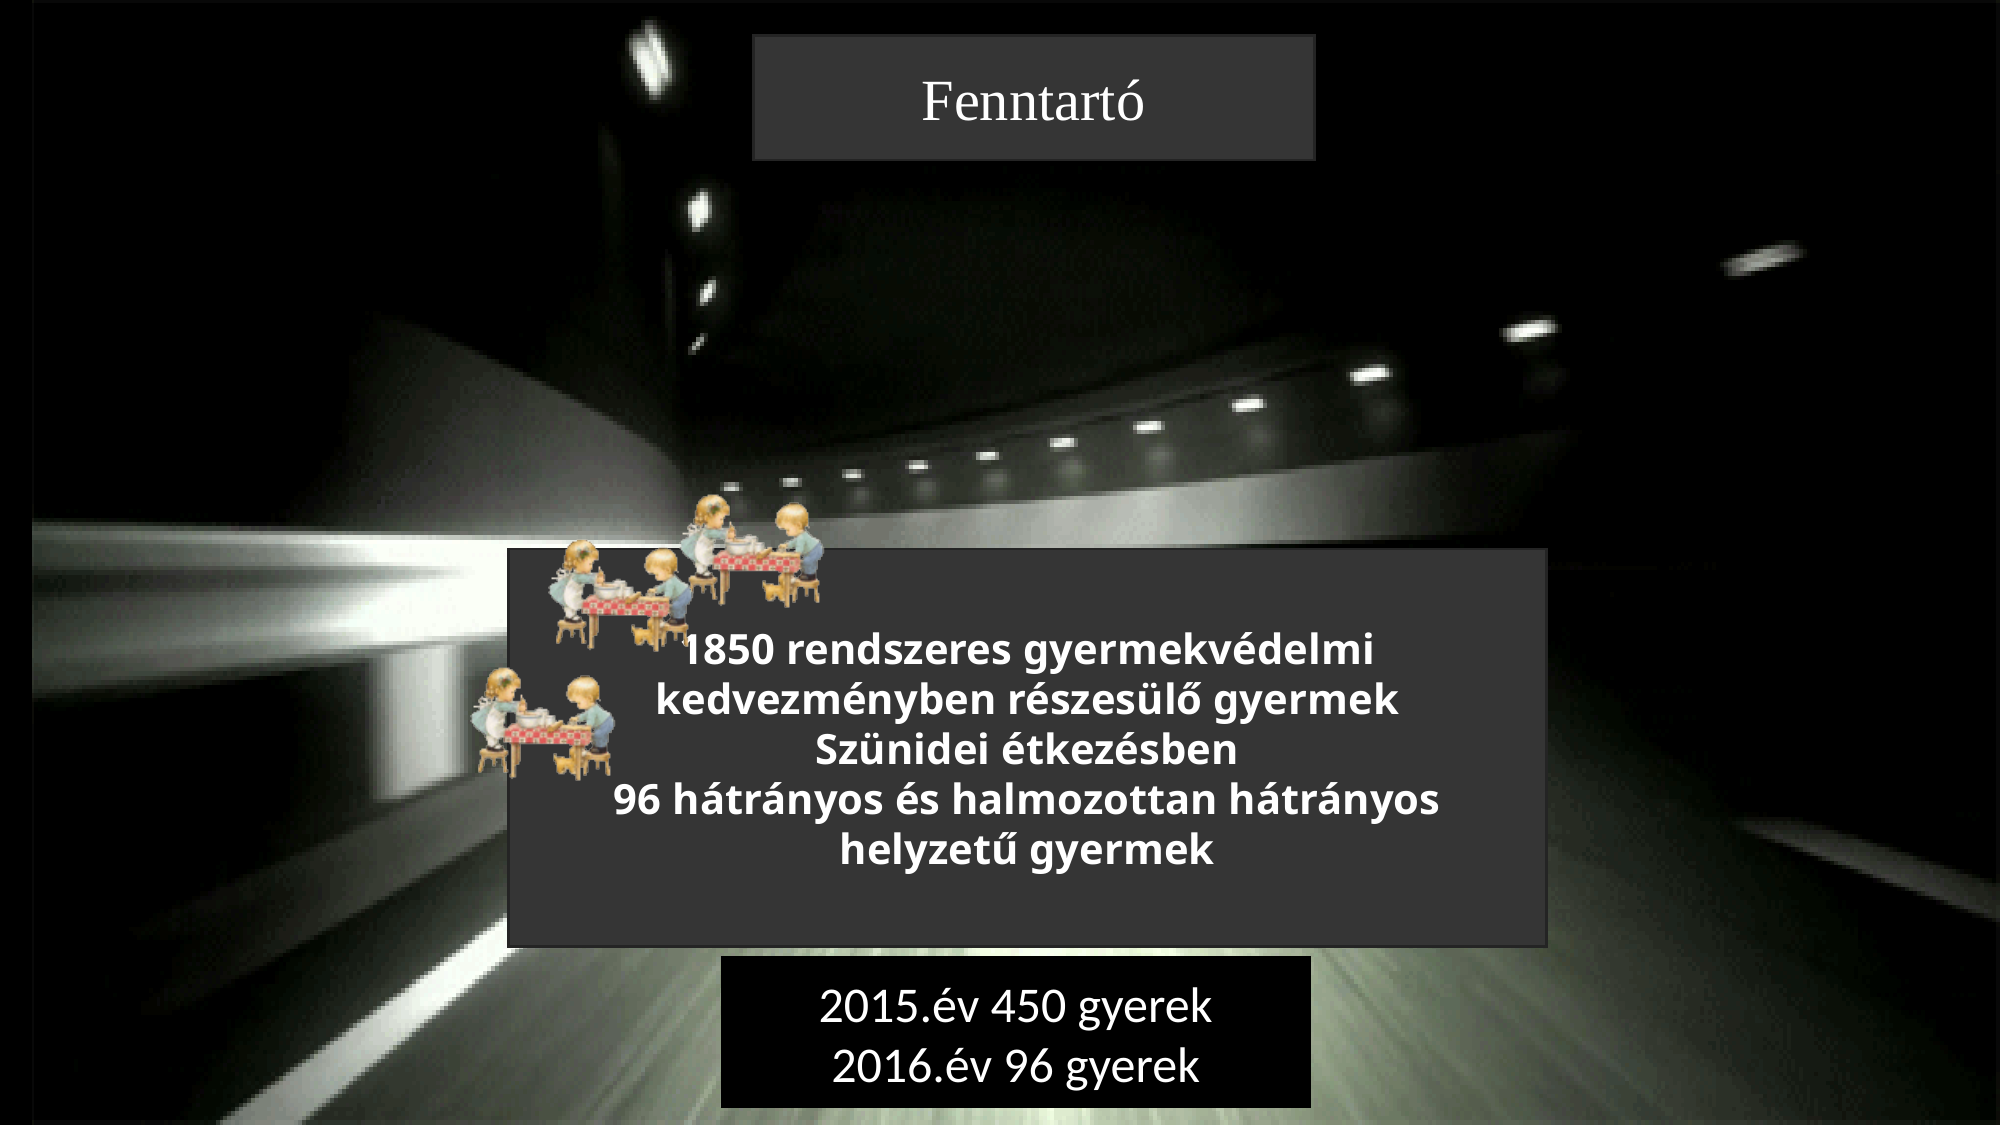

Fenntartó
1850 rendszeres gyermekvédelmi kedvezményben részesülő gyermek
Szünidei étkezésben
96 hátrányos és halmozottan hátrányos helyzetű gyermek
2015.év 450 gyerek
2016.év 96 gyerek